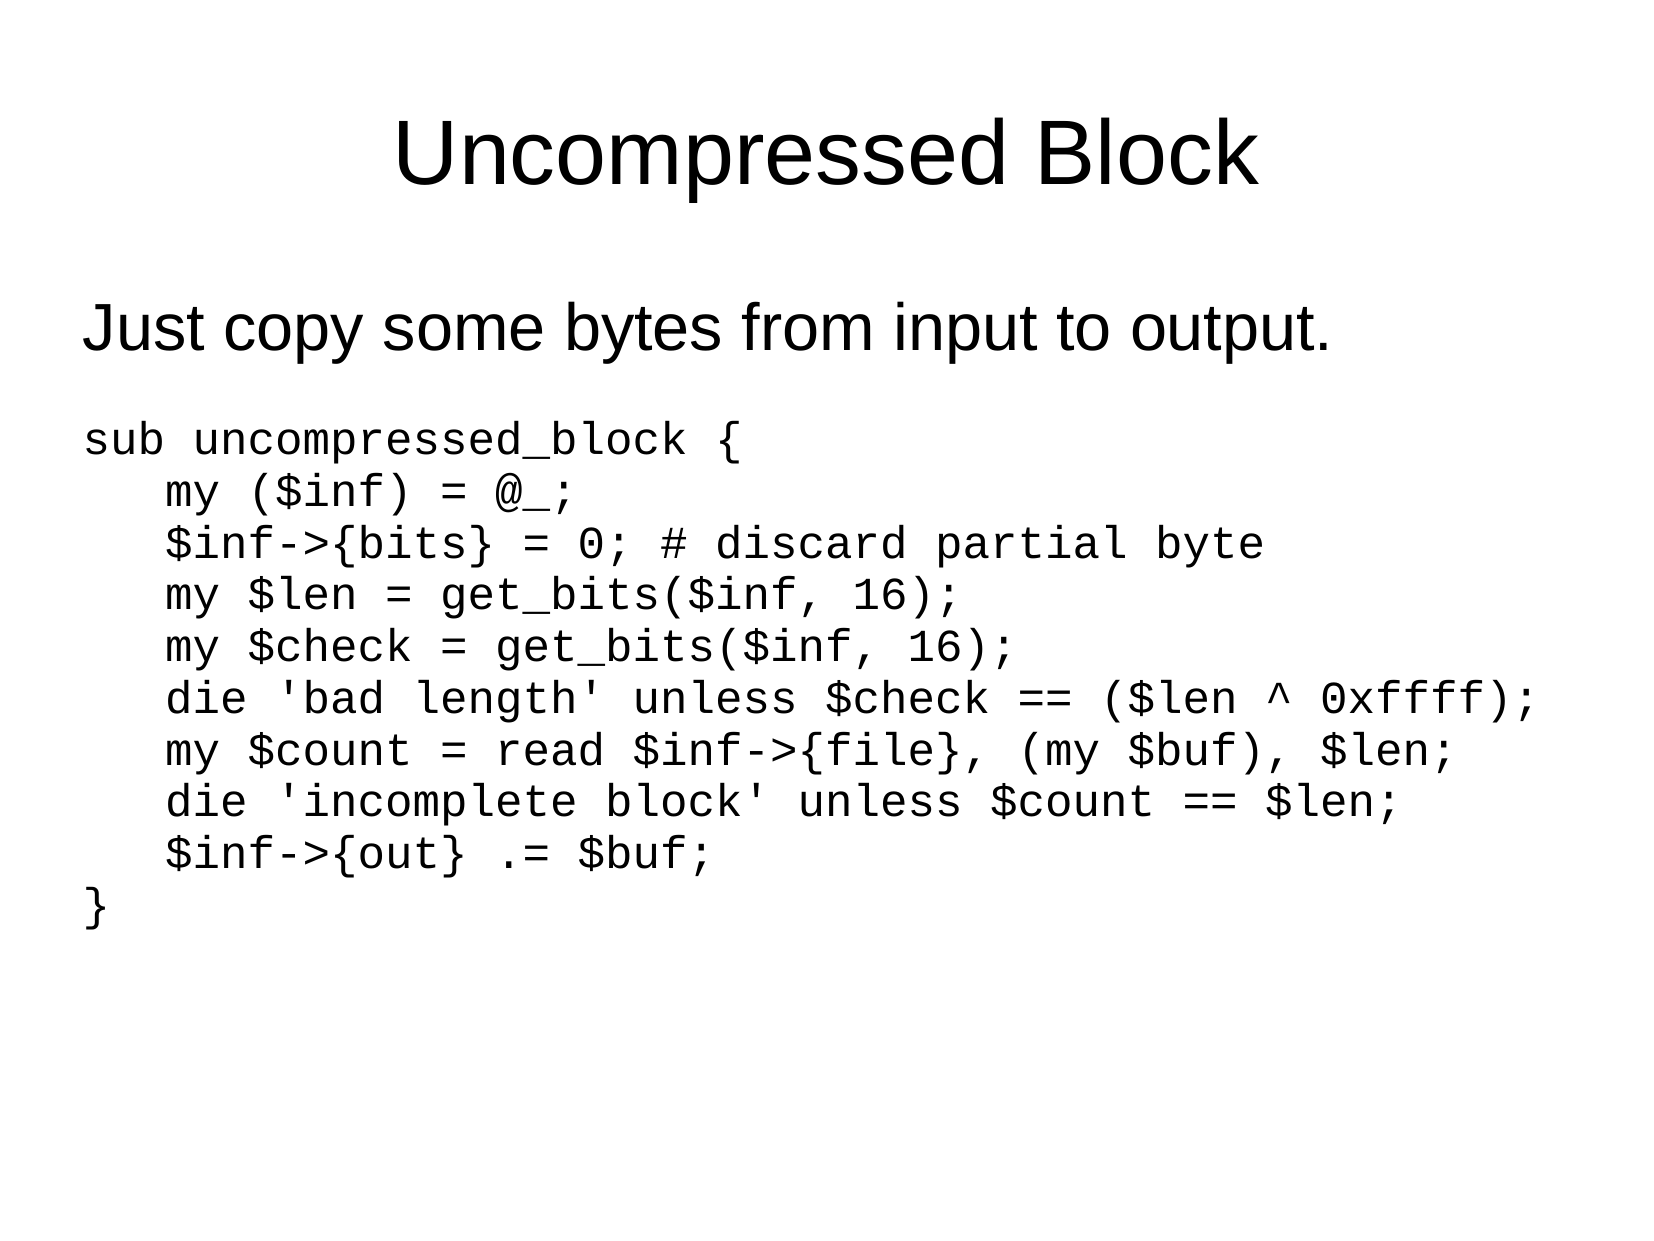

# Uncompressed Block
Just copy some bytes from input to output.
sub uncompressed_block {
 my ($inf) = @_;
 $inf->{bits} = 0; # discard partial byte
 my $len = get_bits($inf, 16);
 my $check = get_bits($inf, 16);
 die 'bad length' unless $check == ($len ^ 0xffff);
 my $count = read $inf->{file}, (my $buf), $len;
 die 'incomplete block' unless $count == $len;
 $inf->{out} .= $buf;
}